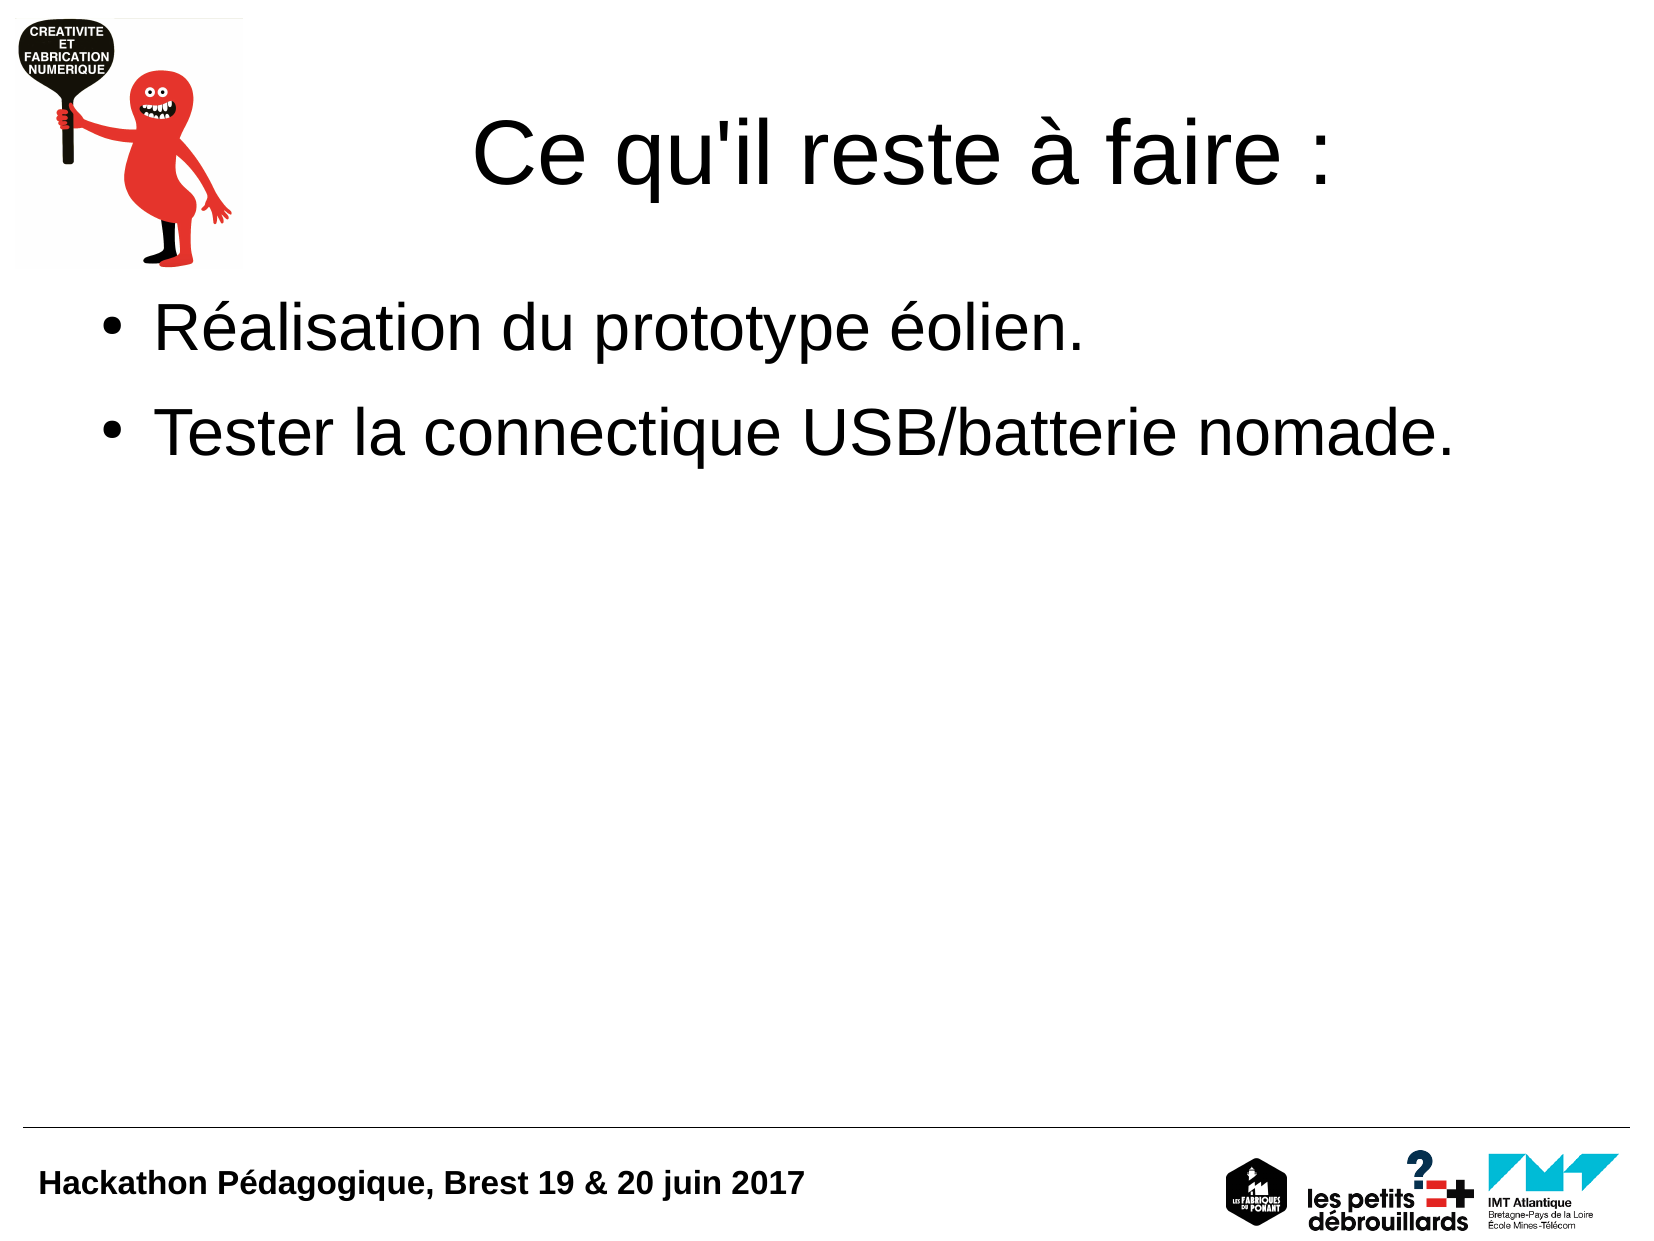

# Ce qu'il reste à faire :
Réalisation du prototype éolien.
Tester la connectique USB/batterie nomade.
Hackathon Pédagogique, Brest 19 & 20 juin 2017